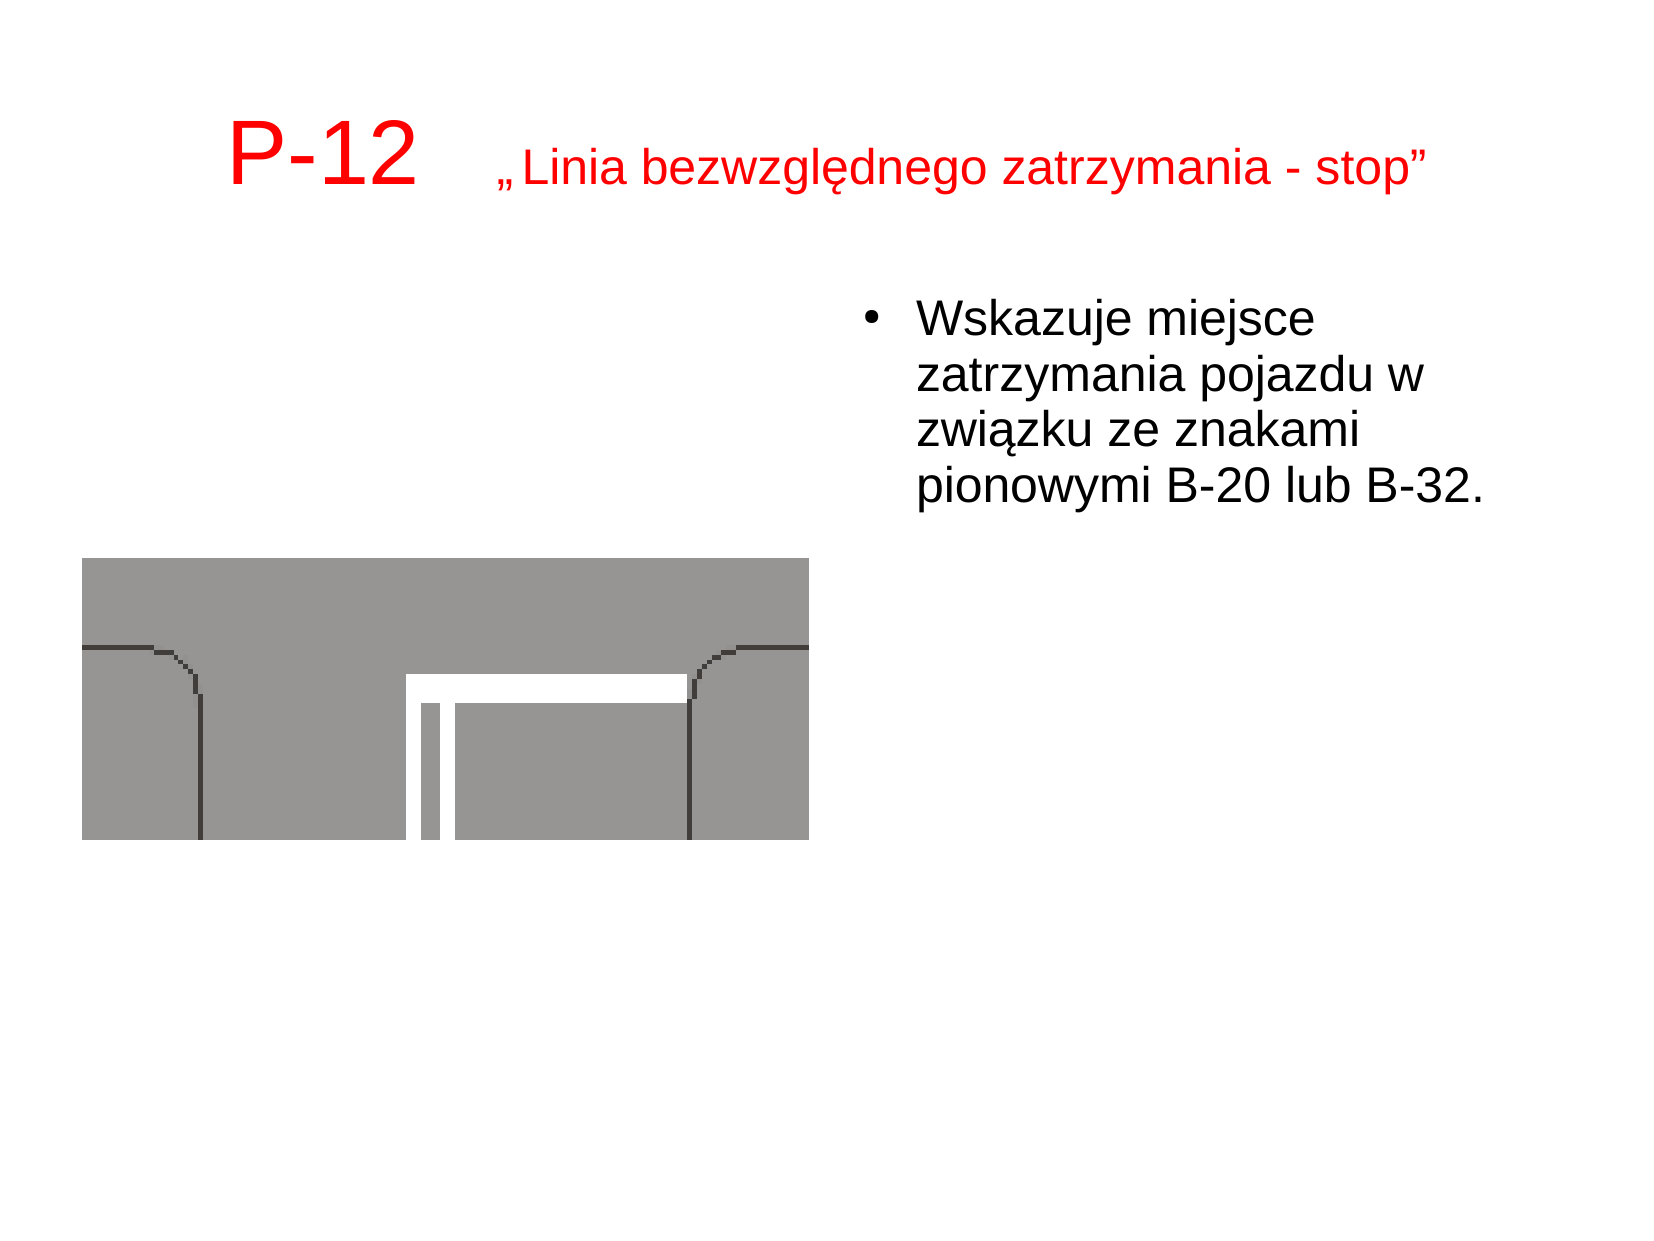

# P-12 „	Linia bezwzględnego zatrzymania - stop”
Wskazuje miejsce zatrzymania pojazdu w związku ze znakami pionowymi B-20 lub B-32.